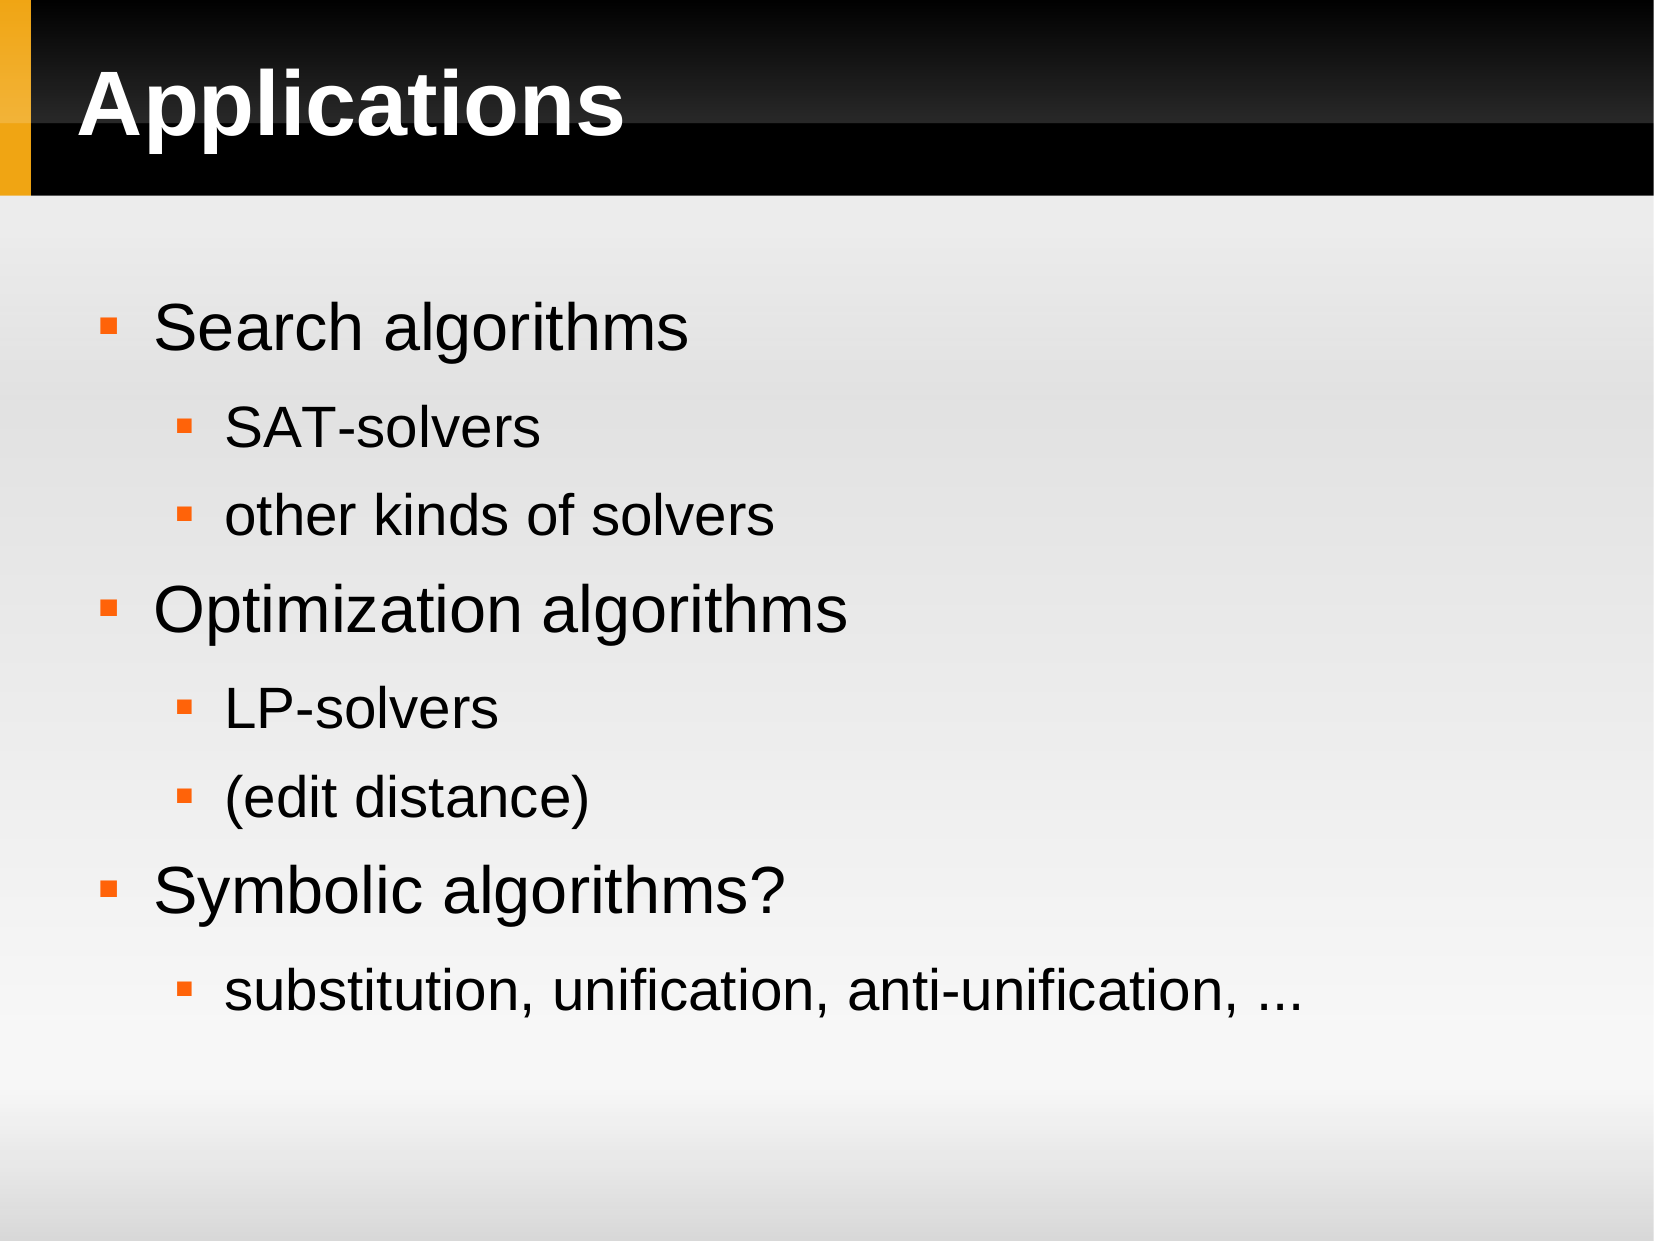

# Applications
Search algorithms
SAT-solvers
other kinds of solvers
Optimization algorithms
LP-solvers
(edit distance)
Symbolic algorithms?
substitution, unification, anti-unification, ...